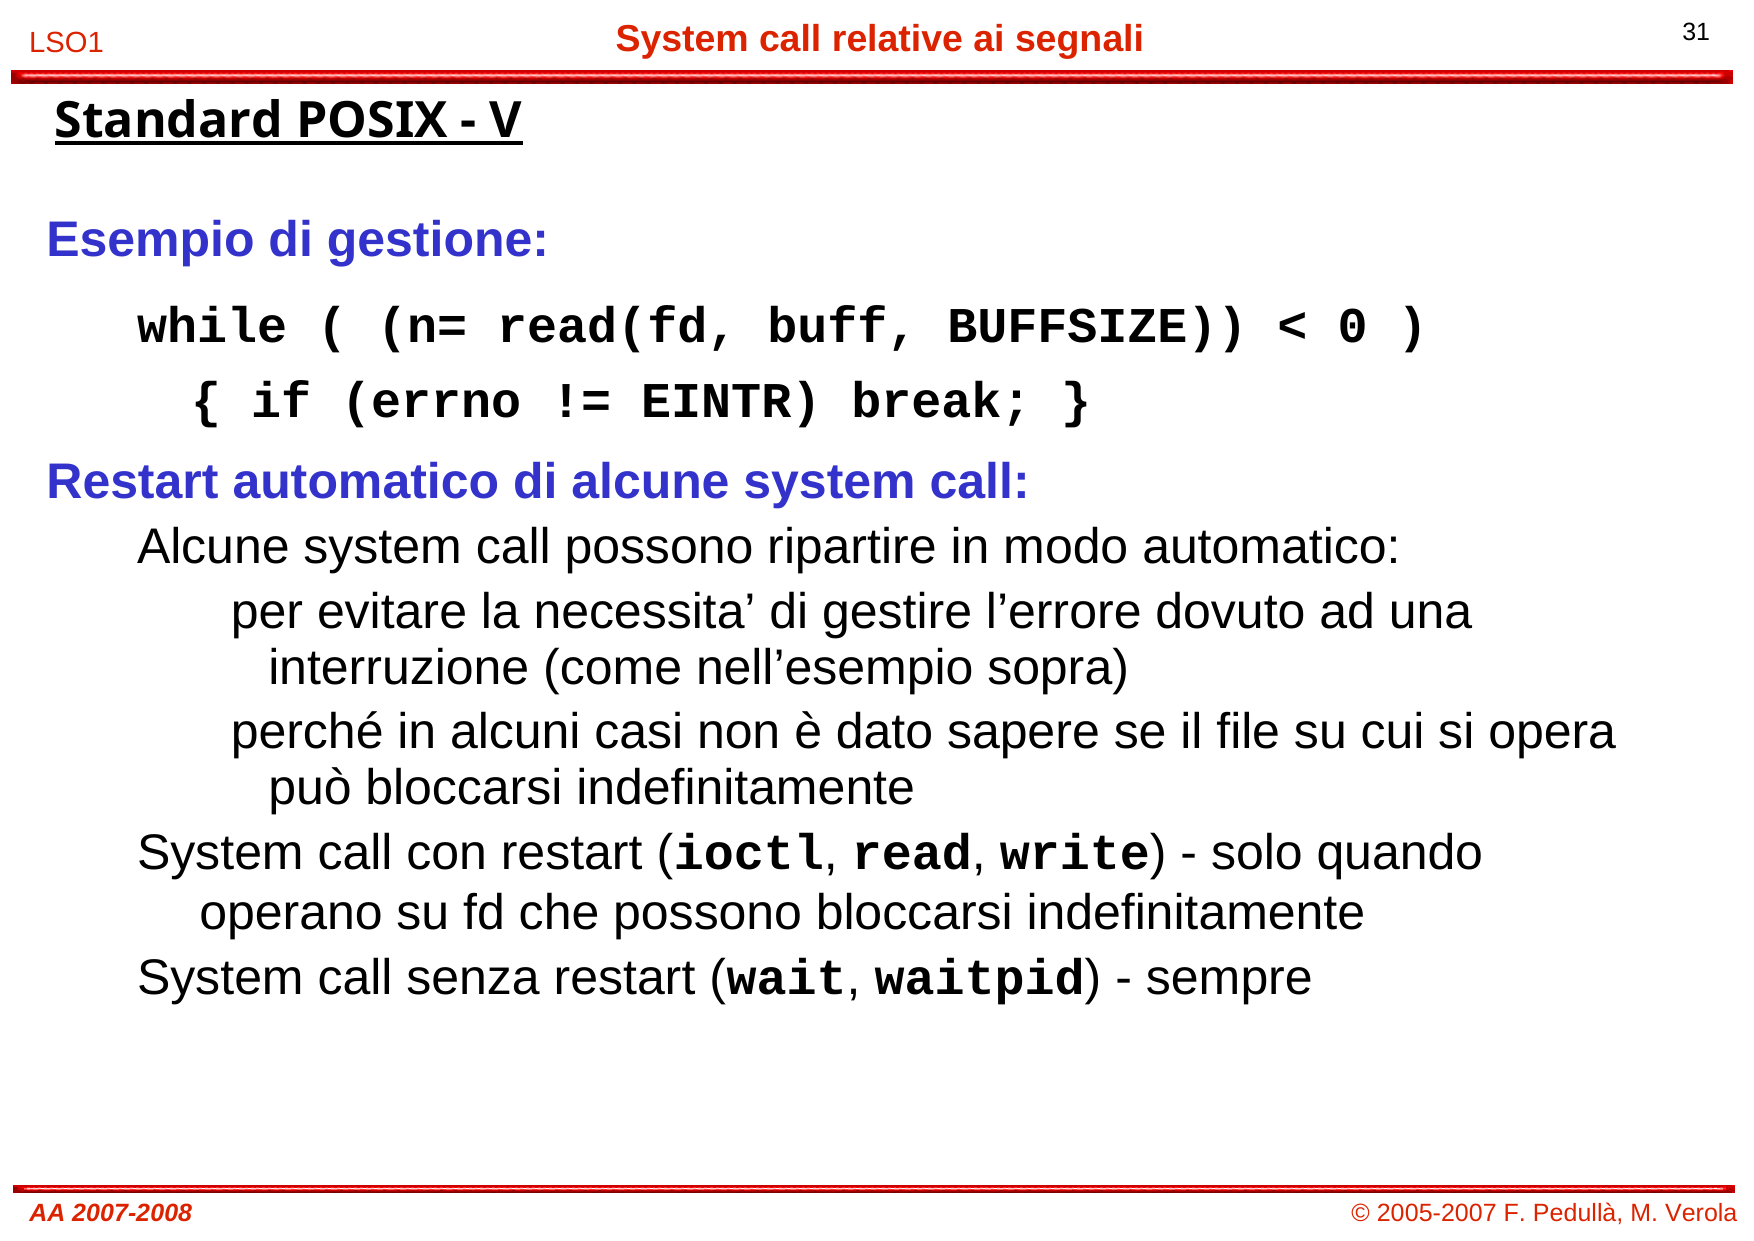

# Standard POSIX - V
Esempio di gestione:
while ( (n= read(fd, buff, BUFFSIZE)) < 0 )
 		{ if (errno != EINTR) break; }
Restart automatico di alcune system call:
Alcune system call possono ripartire in modo automatico:
per evitare la necessita’ di gestire l’errore dovuto ad una interruzione (come nell’esempio sopra)
perché in alcuni casi non è dato sapere se il file su cui si opera può bloccarsi indefinitamente
System call con restart (ioctl, read, write) - solo quando operano su fd che possono bloccarsi indefinitamente
System call senza restart (wait, waitpid) - sempre